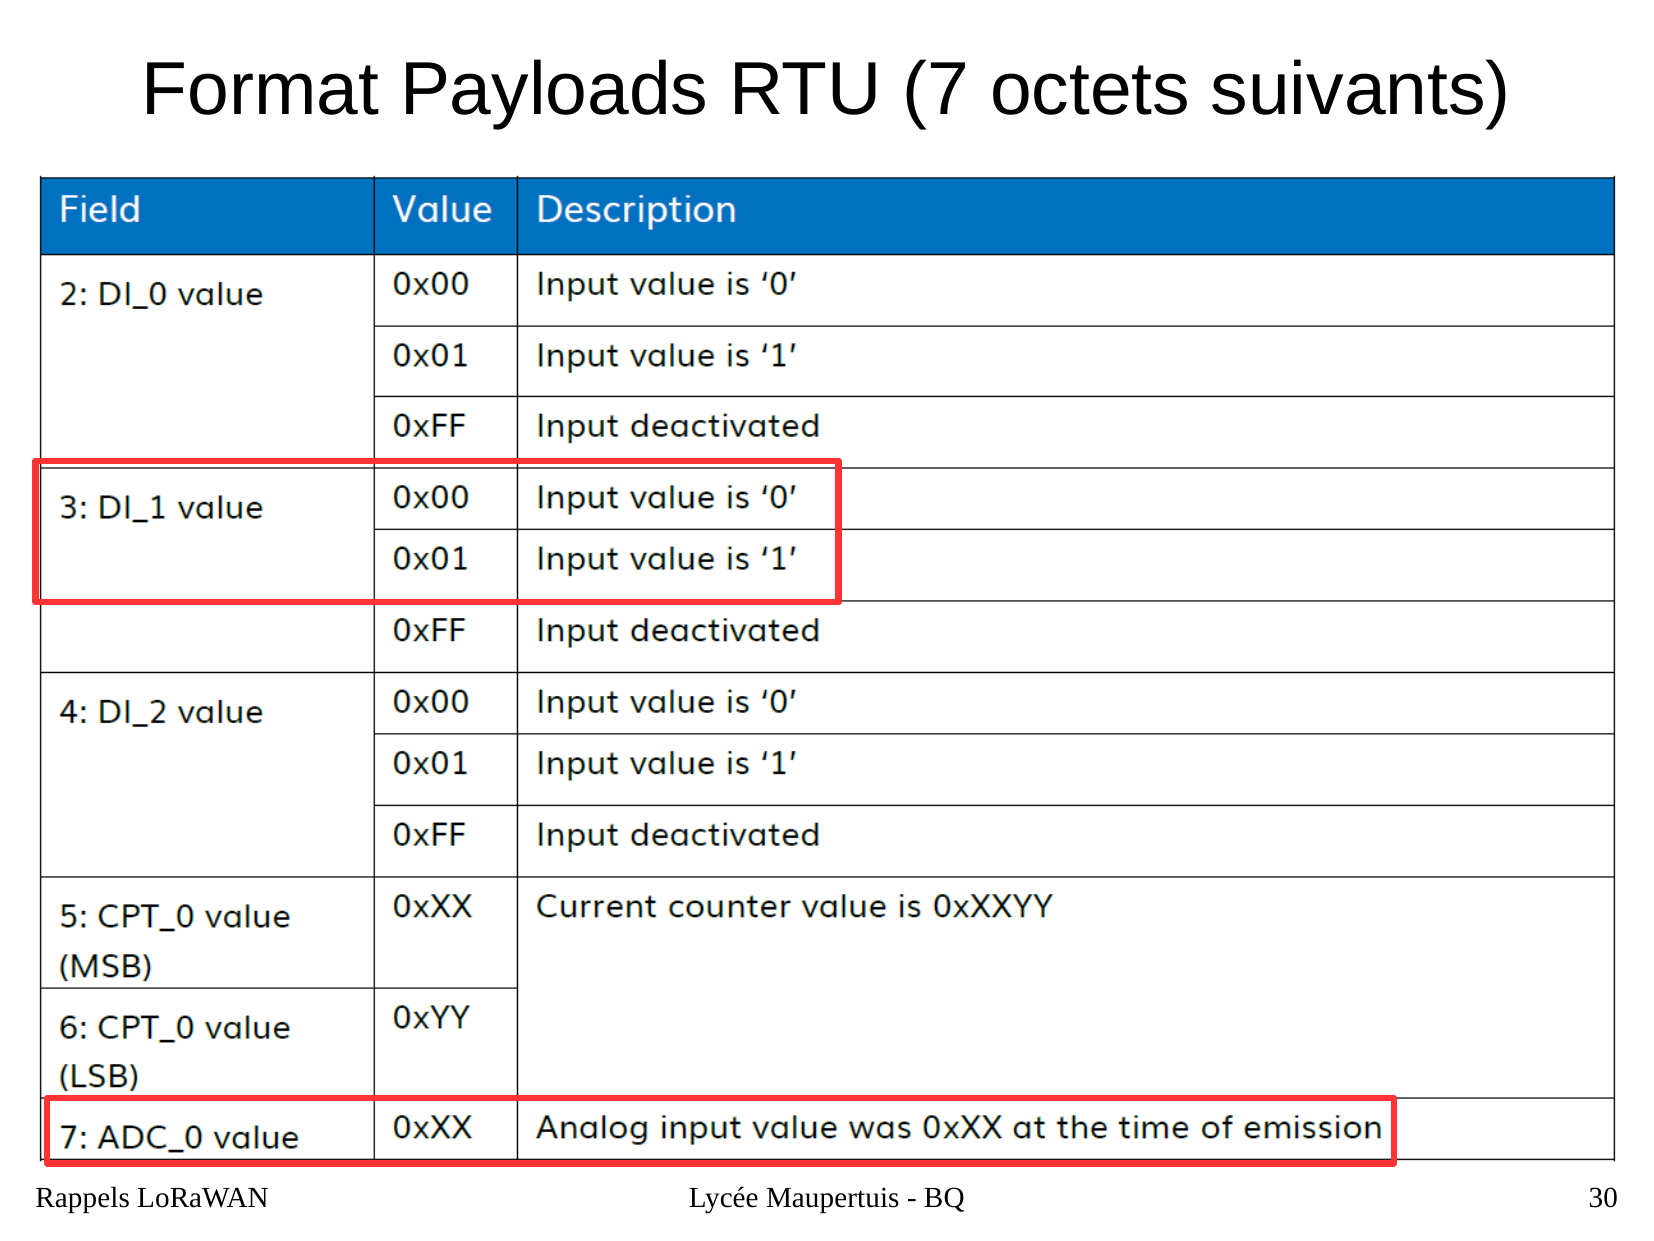

# Format Payloads RTU (7 octets suivants)
Rappels LoRaWAN
Lycée Maupertuis - BQ
30